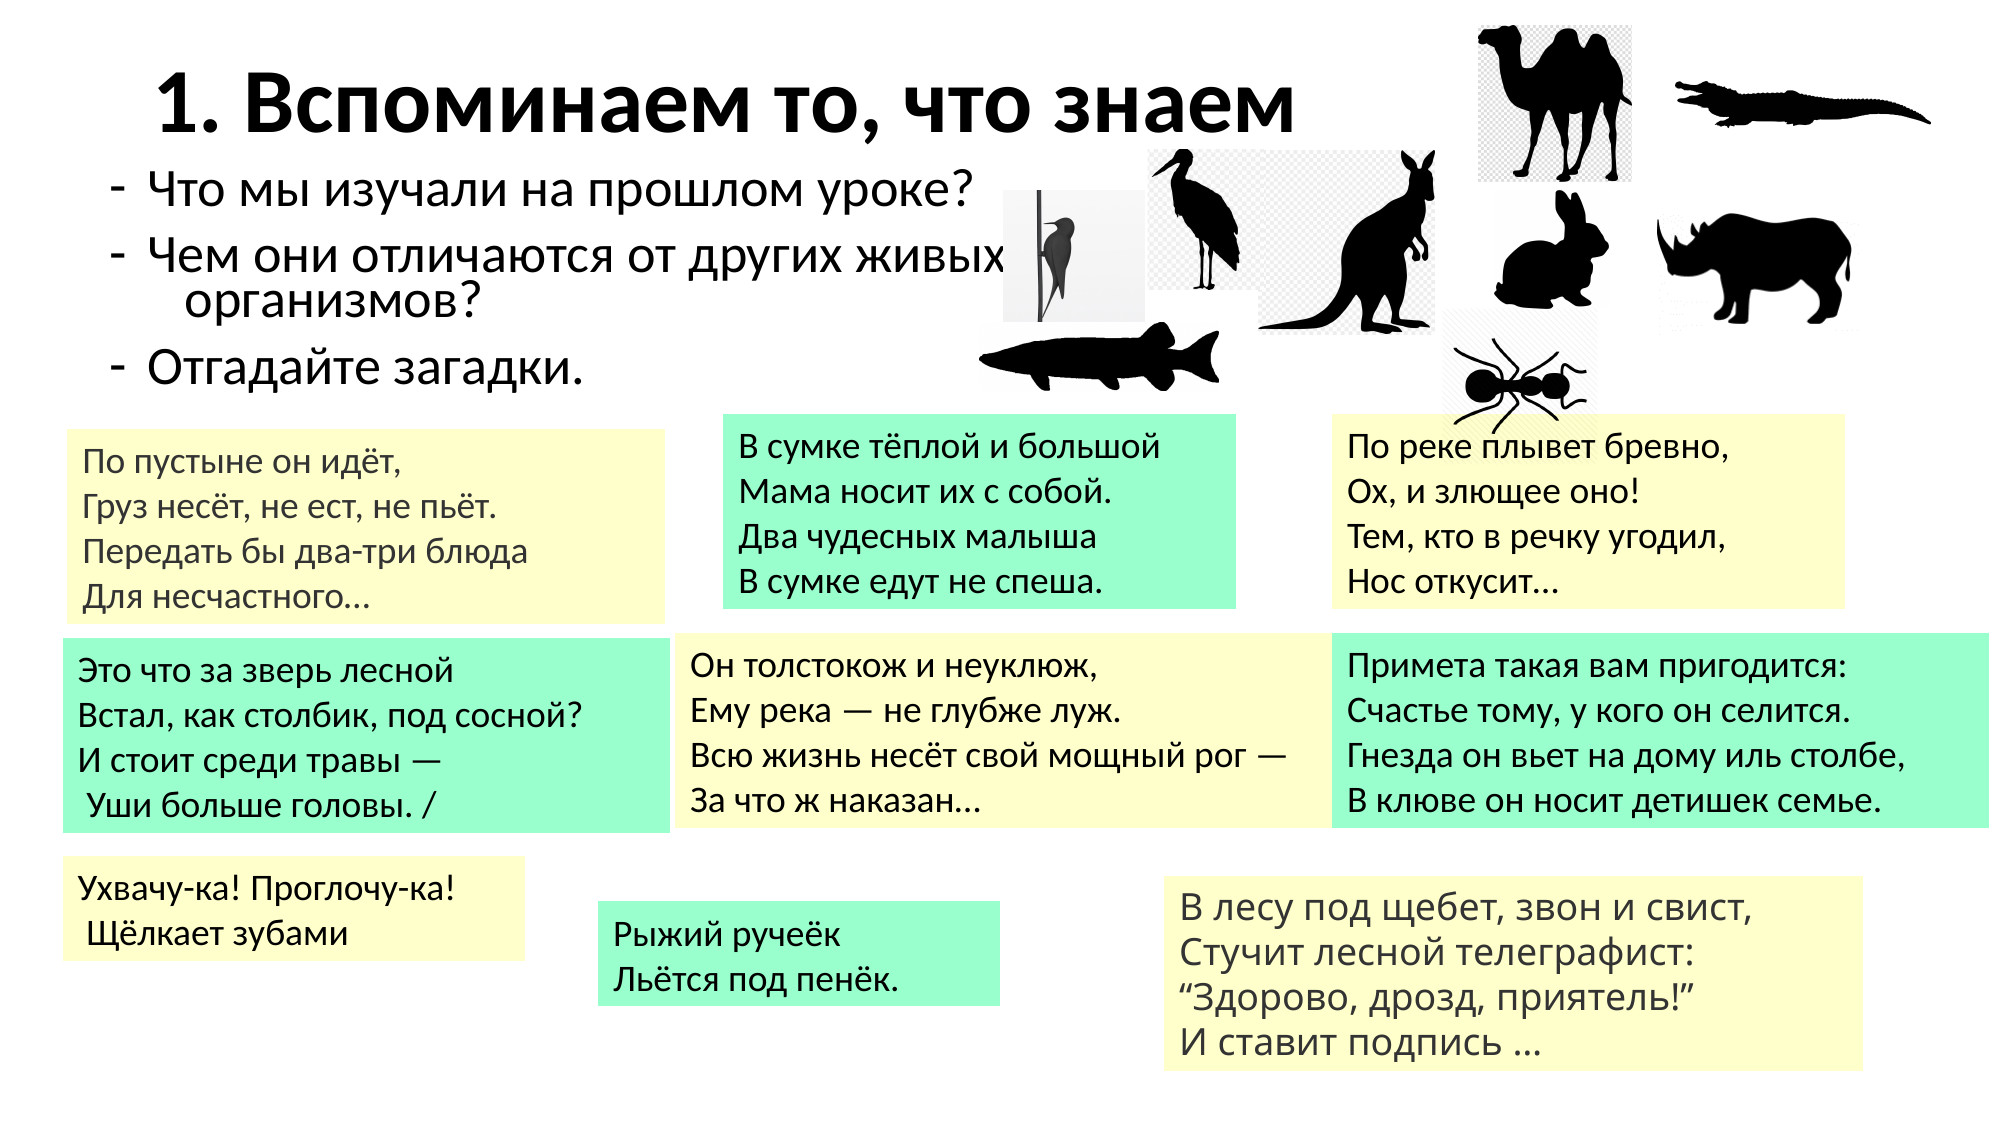

# 1. Вспоминаем то, что знаем
Что мы изучали на прошлом уроке?
Чем они отличаются от других живых организмов?
Отгадайте загадки.
В сумке тёплой и большой
Мама носит их с собой.
Два чудесных малыша
В сумке едут не спеша.
По реке плывет бревно,
Ох, и злющее оно!
Тем, кто в речку угодил,
Нос откусит…
По пустыне он идёт,
Груз несёт, не ест, не пьёт.
Передать бы два-три блюда
Для несчастного…
Он толстокож и неуклюж,
Ему река — не глубже луж.
Всю жизнь несёт свой мощный рог —
За что ж наказан…
Примета такая вам пригодится:
Счастье тому, у кого он селится.
Гнезда он вьет на дому иль столбе,
В клюве он носит детишек семье.
Это что за зверь лесной
Встал, как столбик, под сосной?
И стоит среди травы —
 Уши больше головы. /
Ухвачу-ка! Проглочу-ка!
 Щёлкает зубами
В лесу под щебет, звон и свист,
Стучит лесной телеграфист:
“Здорово, дрозд, приятель!”
И ставит подпись …
Рыжий ручеёк
Льётся под пенёк.